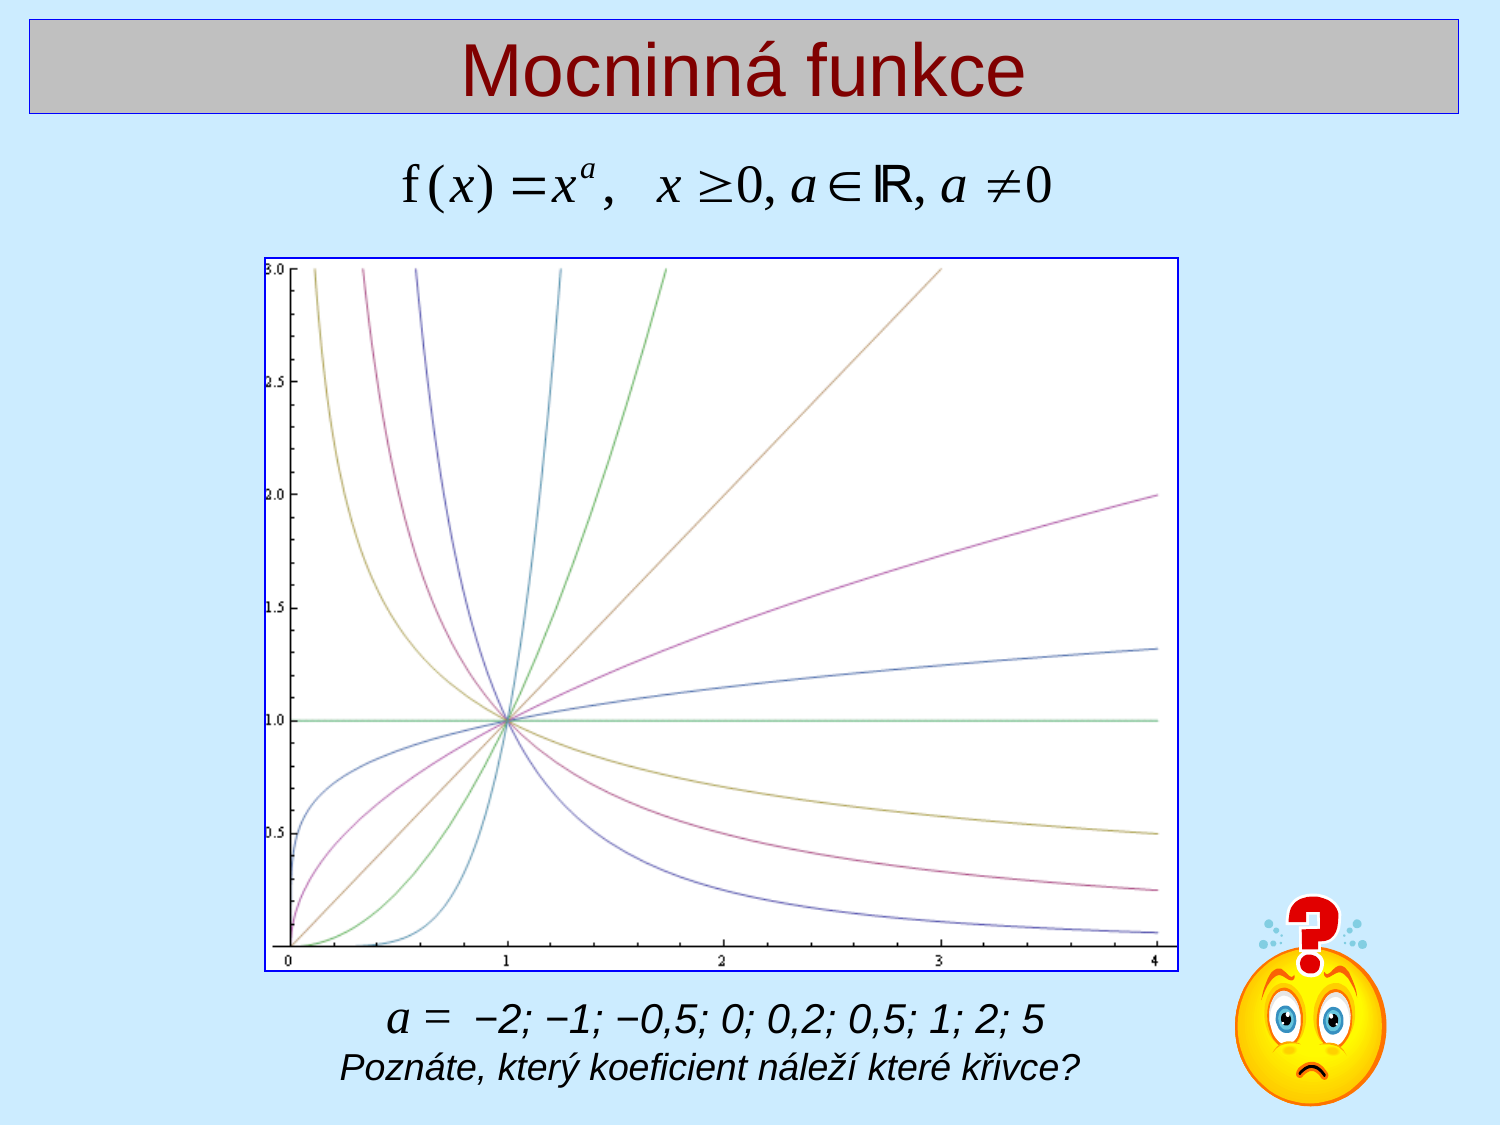

# Mocninná funkce
a = −2; −1; −0,5; 0; 0,2; 0,5; 1; 2; 5
Poznáte, který koeficient náleží které křivce?